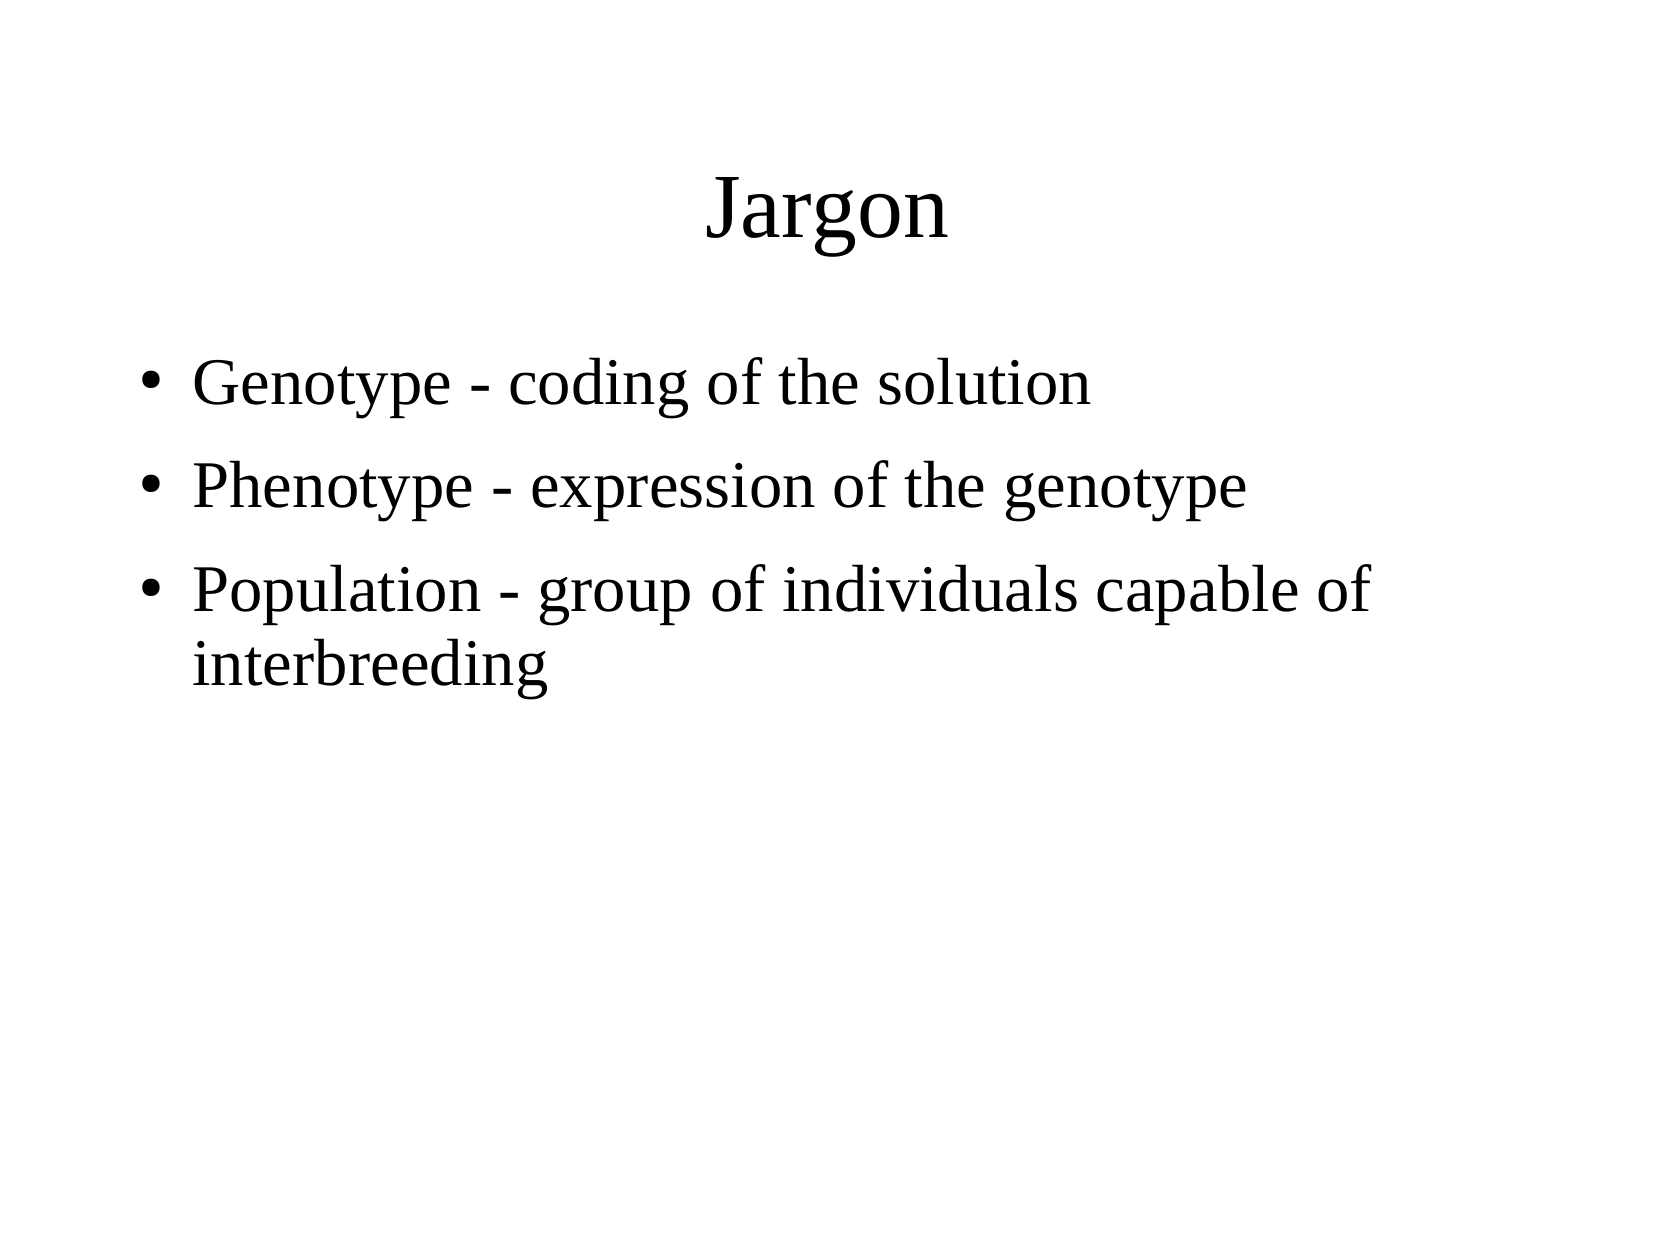

# Jargon
Genotype - coding of the solution
Phenotype - expression of the genotype
Population - group of individuals capable of interbreeding